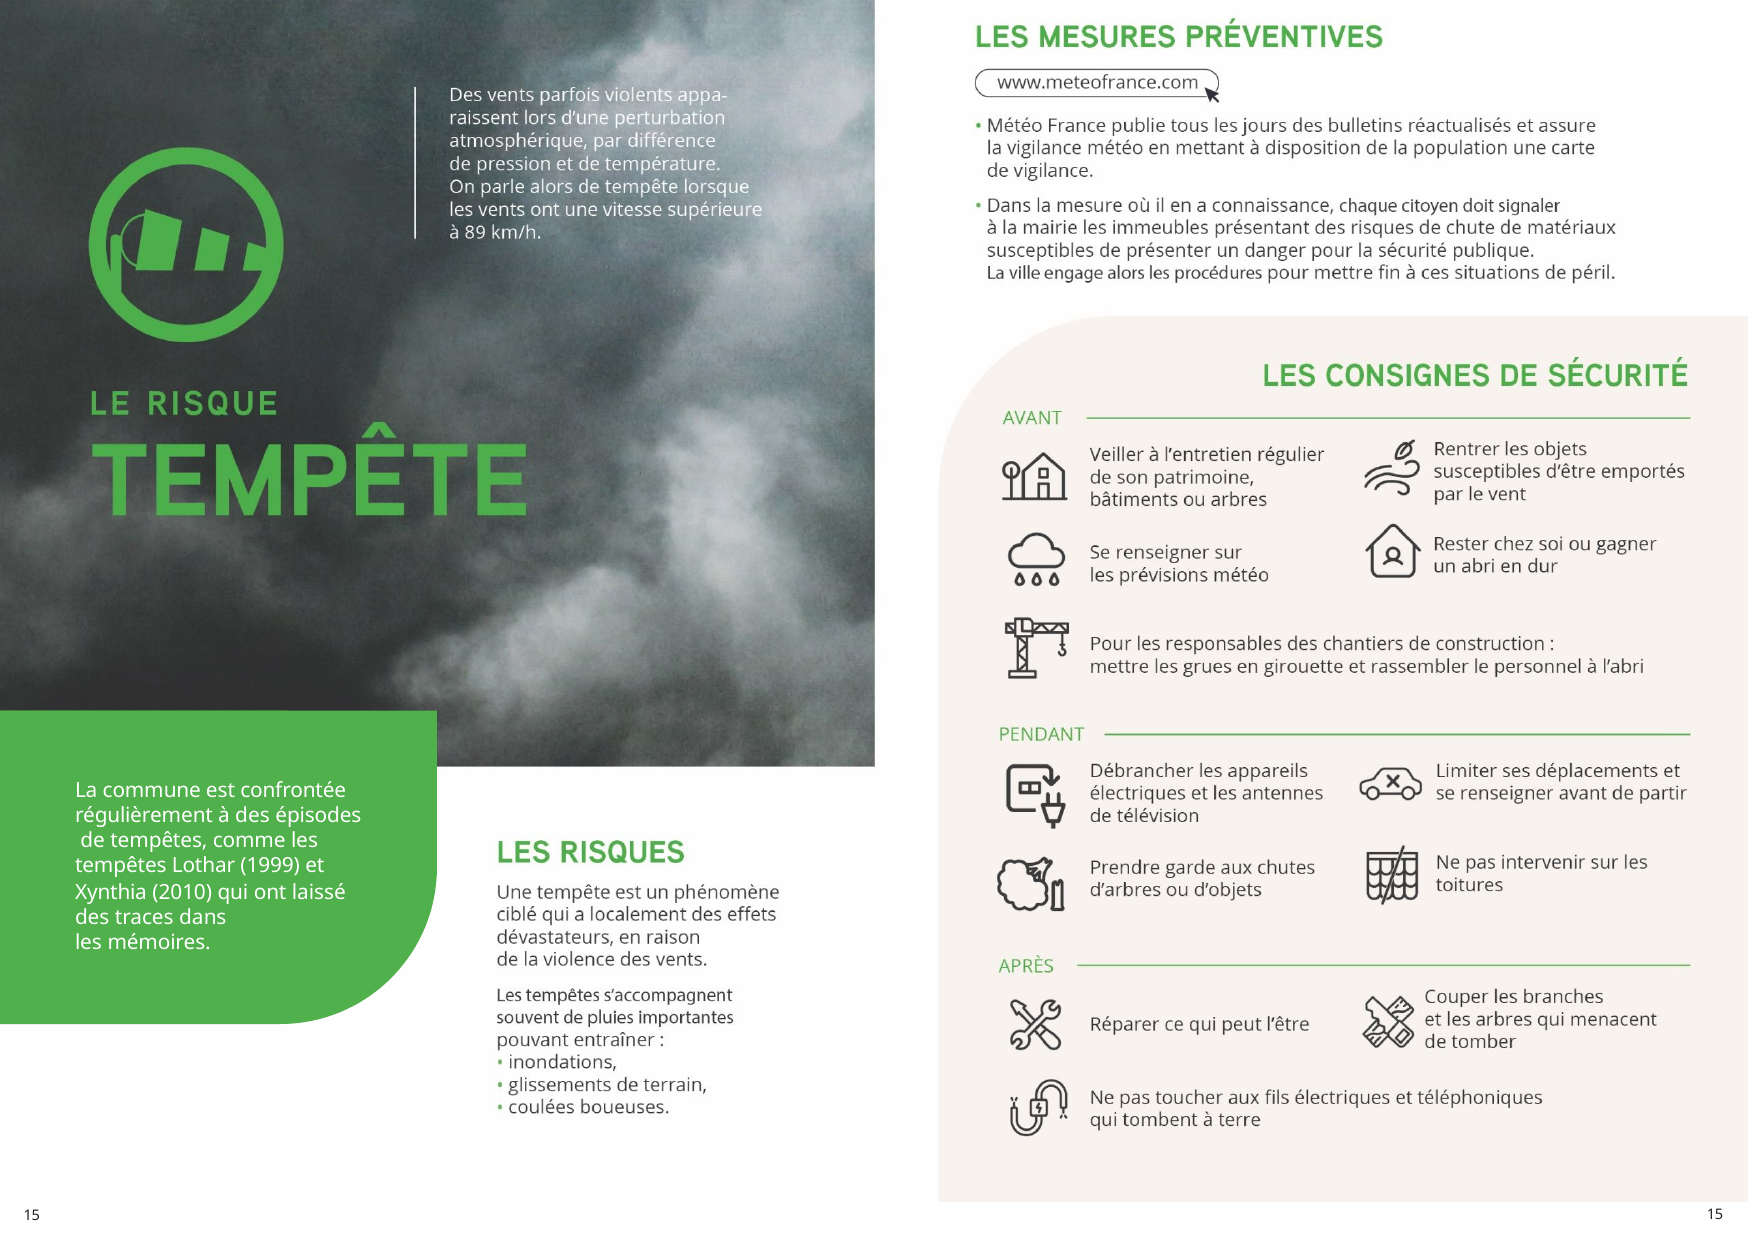

La commune est confrontée régulièrement à des épisodes de tempêtes, comme les tempêtes Lothar (1999) et
Xynthia (2010) qui ont laissé des traces dans
les mémoires.